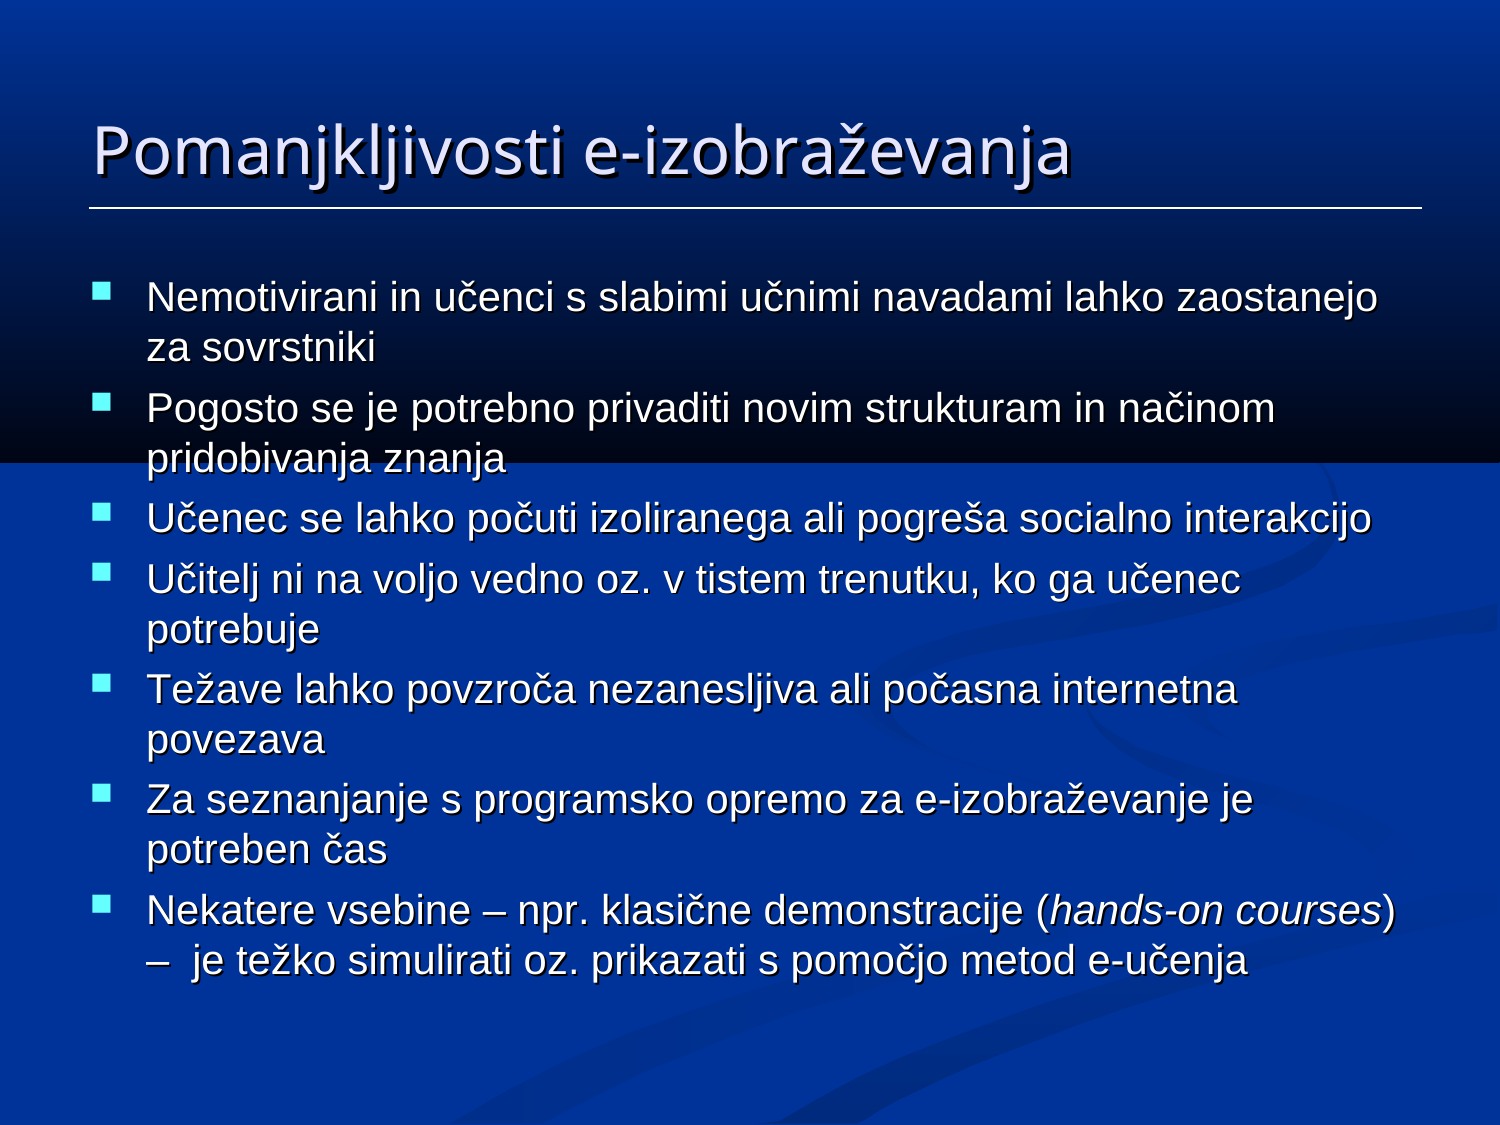

Pomanjkljivosti e-izobraževanja
Nemotivirani in učenci s slabimi učnimi navadami lahko zaostanejo za sovrstniki
Pogosto se je potrebno privaditi novim strukturam in načinom pridobivanja znanja
Učenec se lahko počuti izoliranega ali pogreša socialno interakcijo
Učitelj ni na voljo vedno oz. v tistem trenutku, ko ga učenec potrebuje
Težave lahko povzroča nezanesljiva ali počasna internetna povezava
Za seznanjanje s programsko opremo za e-izobraževanje je potreben čas
Nekatere vsebine – npr. klasične demonstracije (hands-on courses) – je težko simulirati oz. prikazati s pomočjo metod e-učenja